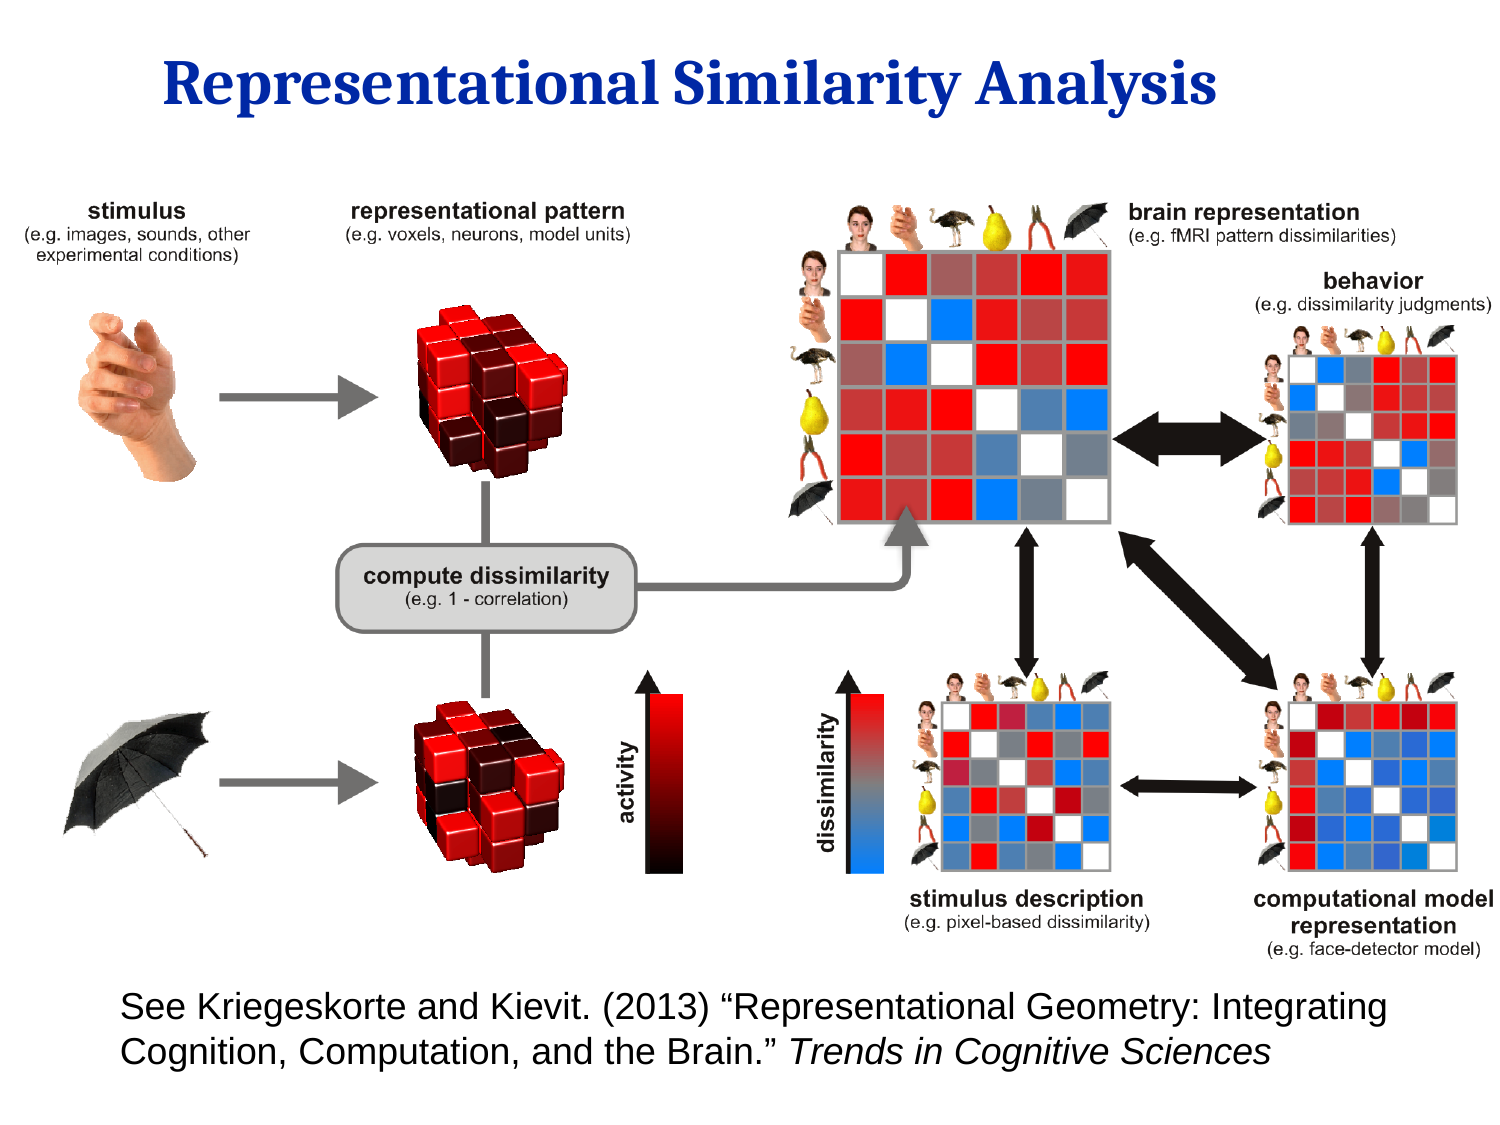

# Representational Similarity Analysis
See Kriegeskorte and Kievit. (2013) “Representational Geometry: Integrating Cognition, Computation, and the Brain.” Trends in Cognitive Sciences